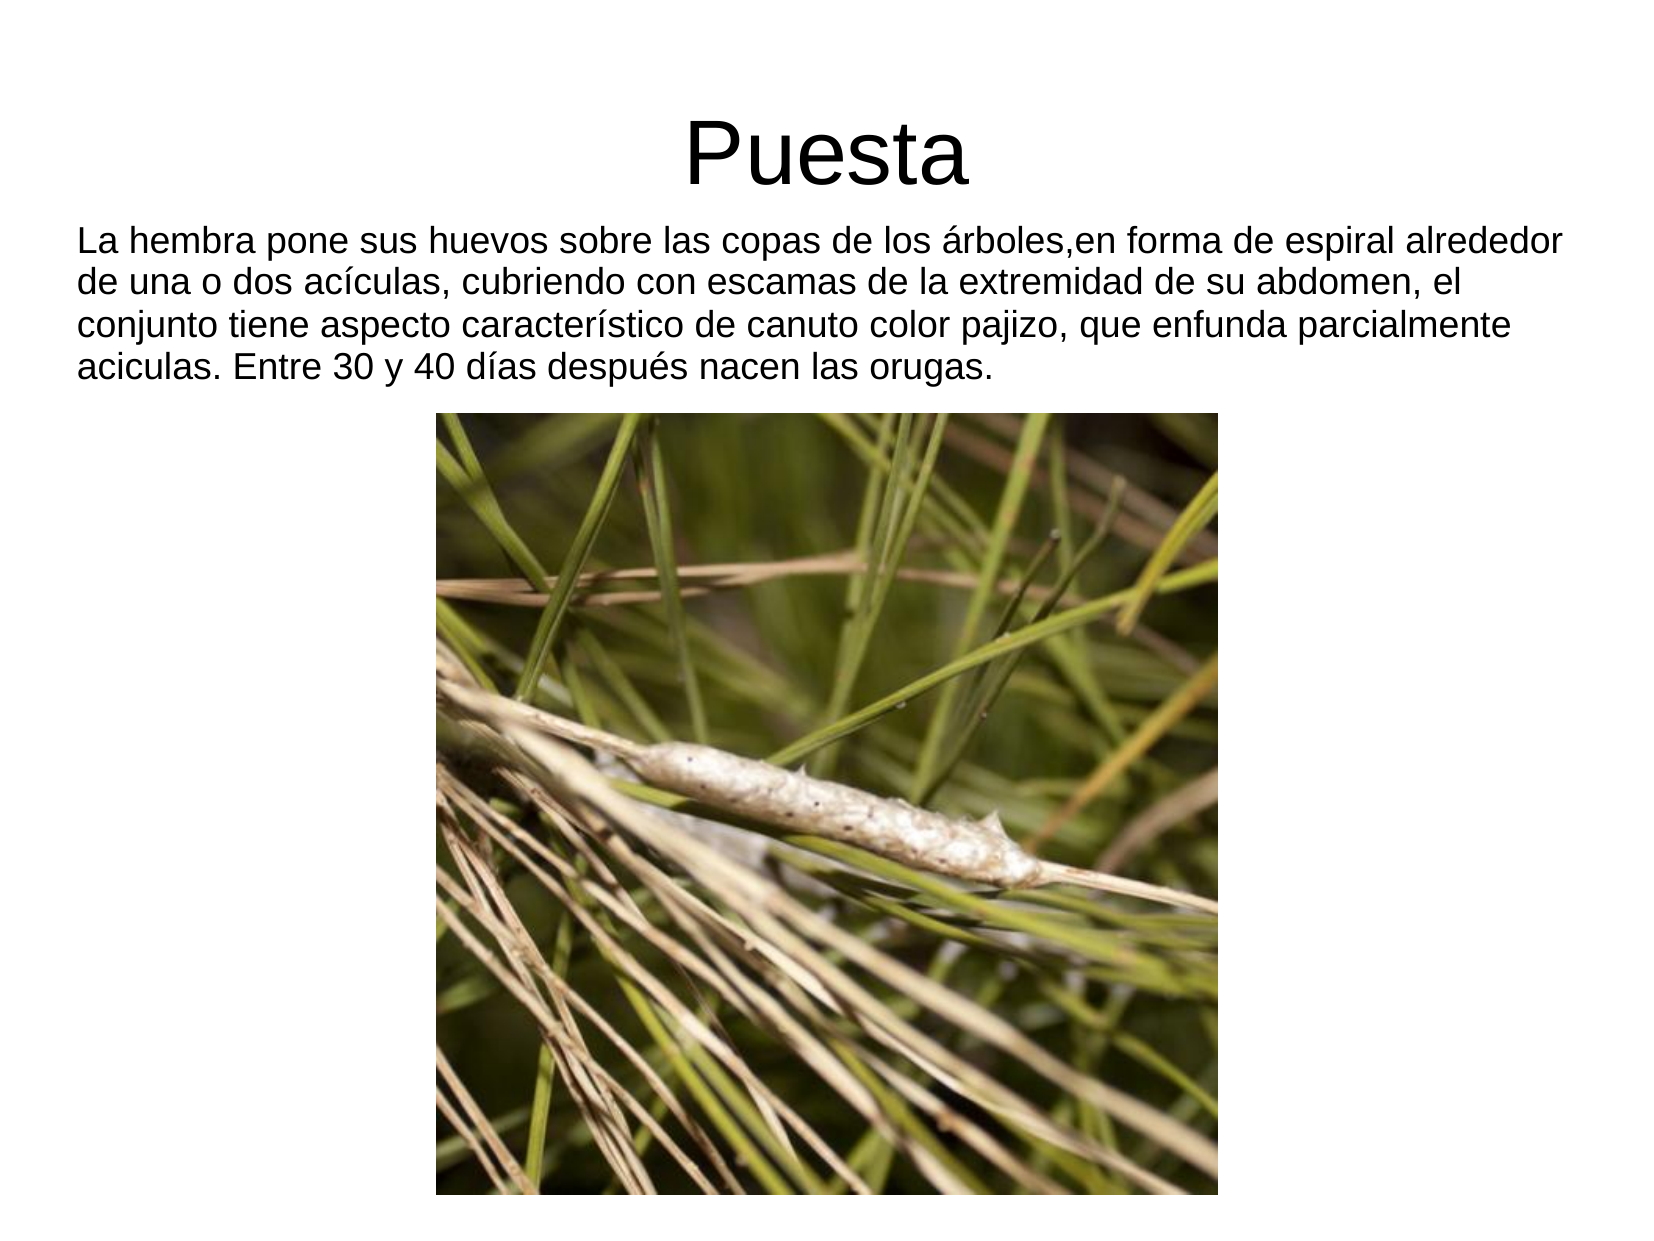

# Puesta
La hembra pone sus huevos sobre las copas de los árboles,en forma de espiral alrededor de una o dos acículas, cubriendo con escamas de la extremidad de su abdomen, el conjunto tiene aspecto característico de canuto color pajizo, que enfunda parcialmente aciculas. Entre 30 y 40 días después nacen las orugas.